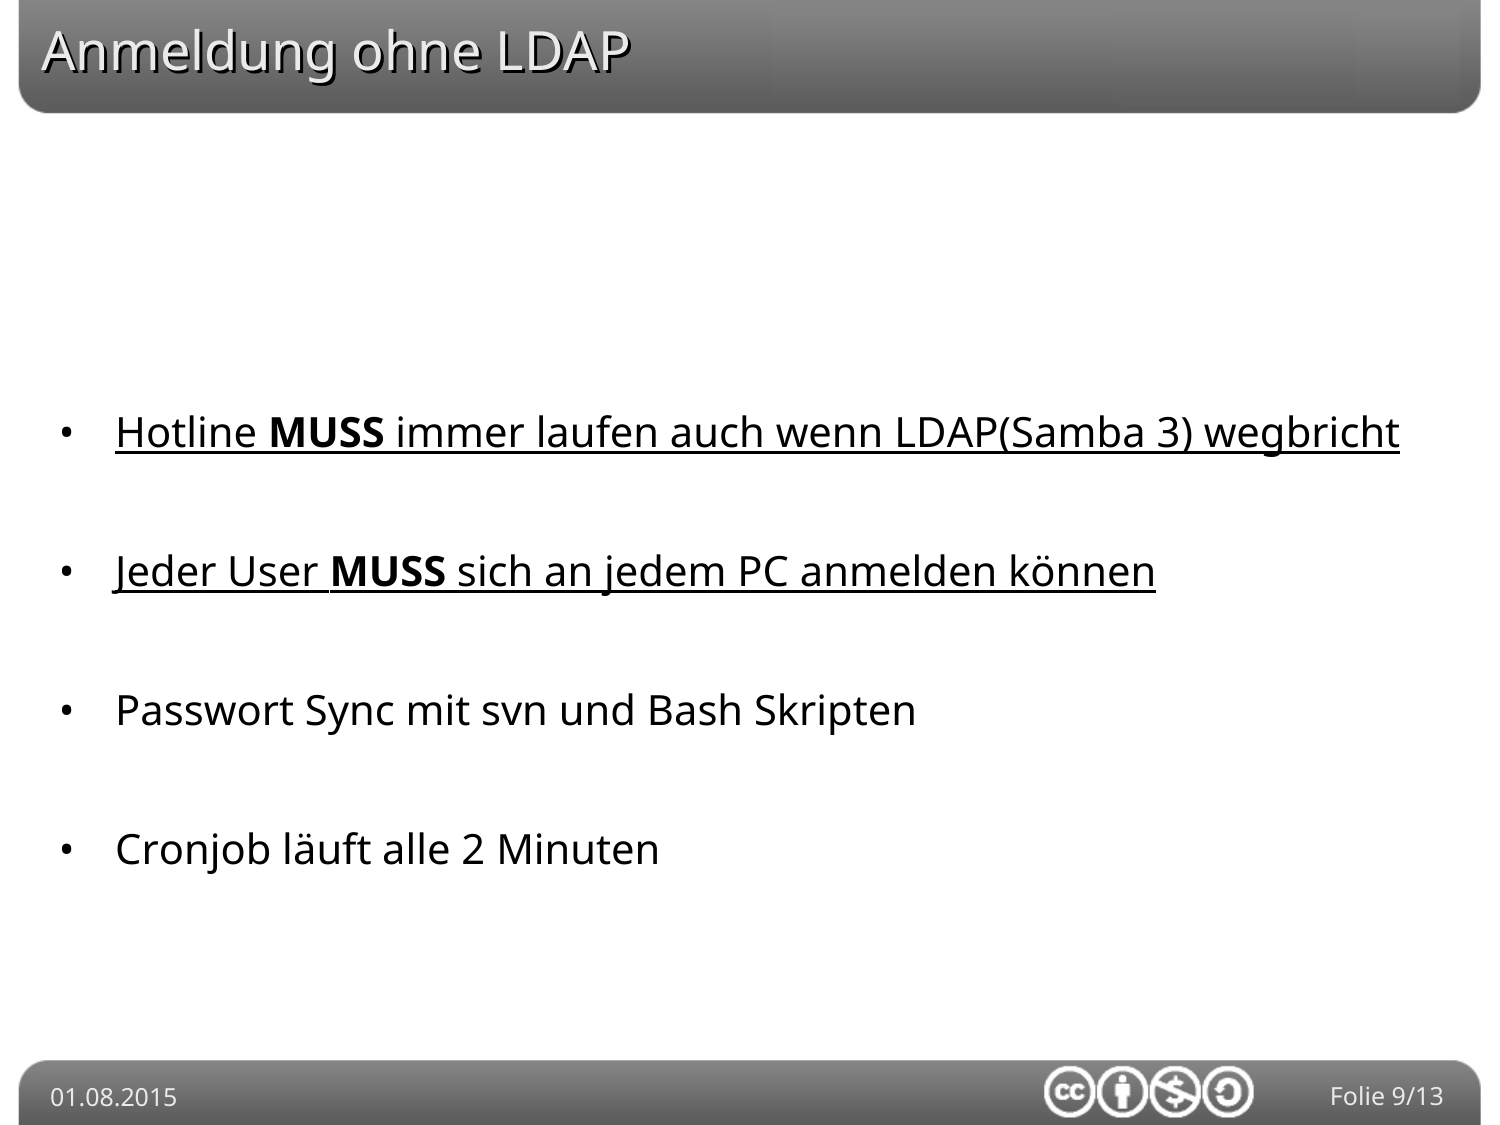

# Anmeldung ohne LDAP
Hotline MUSS immer laufen auch wenn LDAP(Samba 3) wegbricht
Jeder User MUSS sich an jedem PC anmelden können
Passwort Sync mit svn und Bash Skripten
Cronjob läuft alle 2 Minuten
9